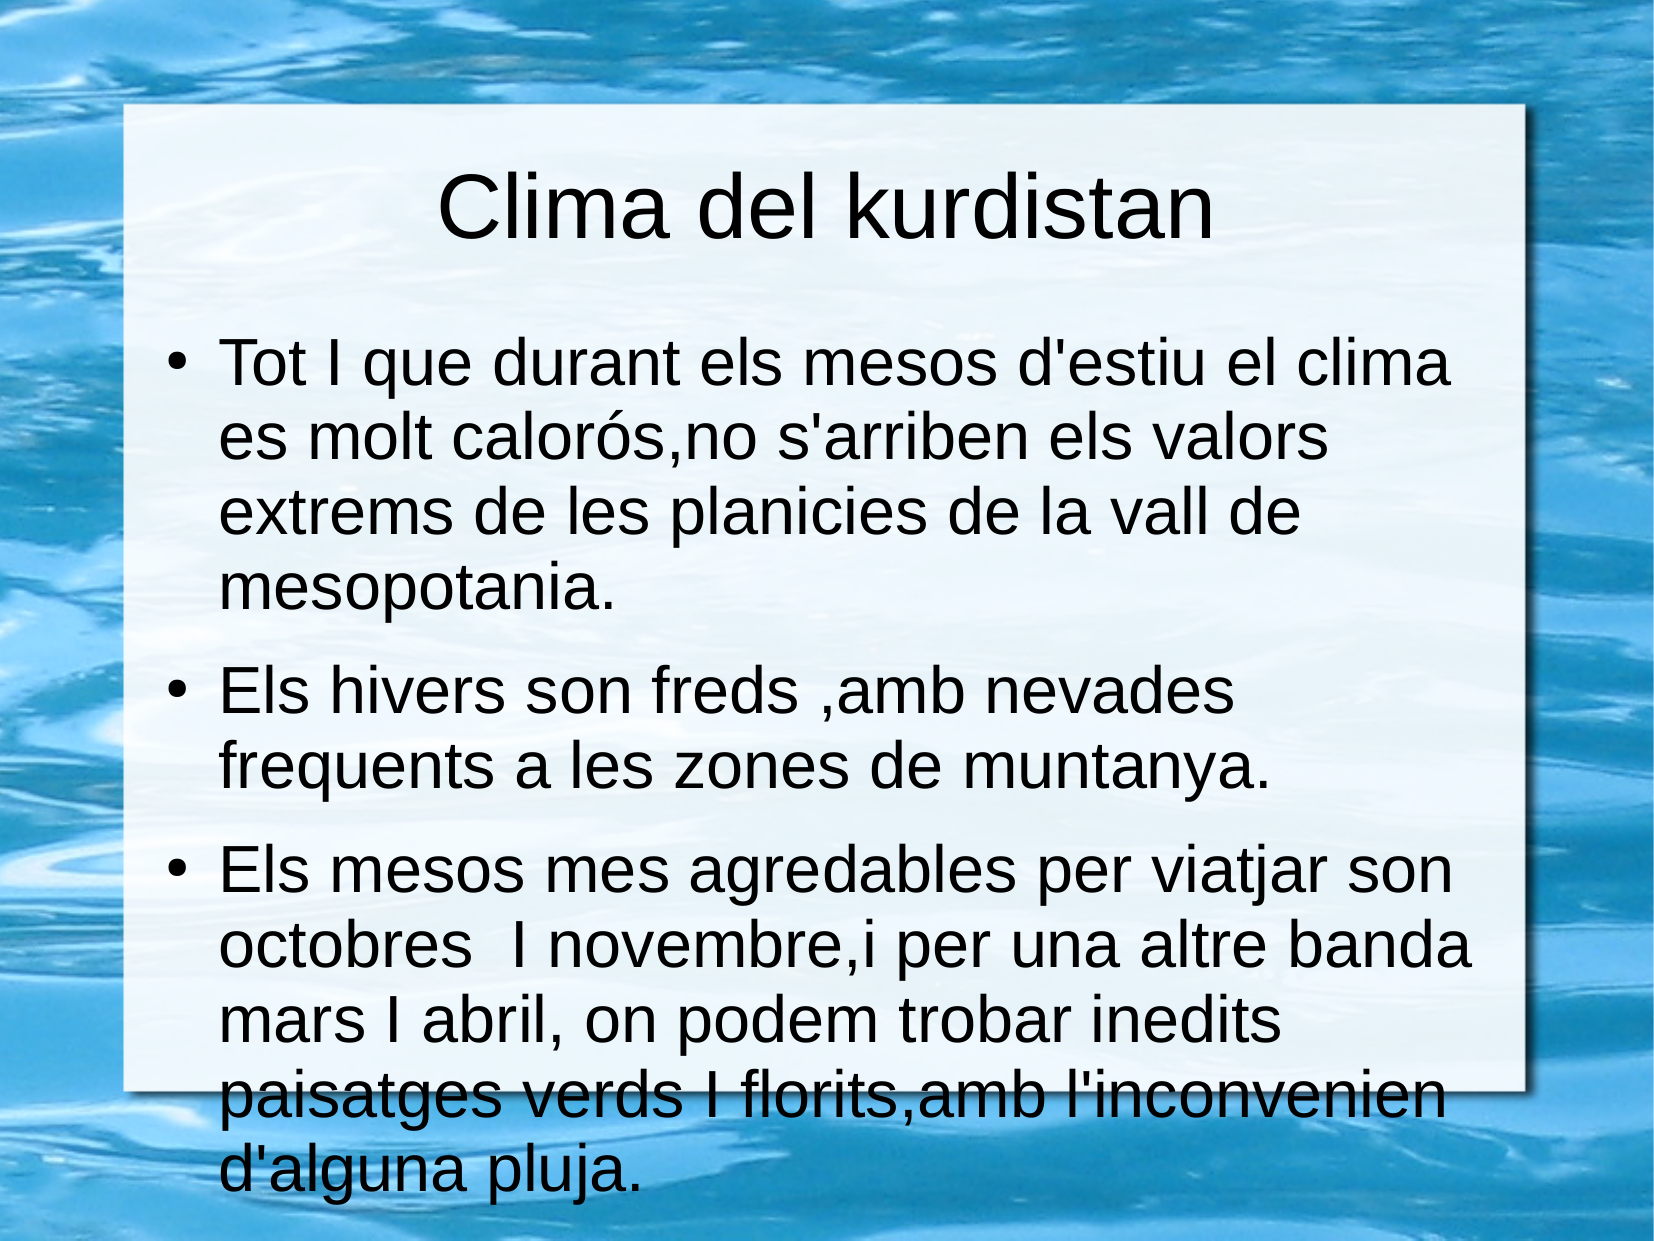

# Clima del kurdistan
Tot I que durant els mesos d'estiu el clima es molt calorós,no s'arriben els valors extrems de les planicies de la vall de mesopotania.
Els hivers son freds ,amb nevades frequents a les zones de muntanya.
Els mesos mes agredables per viatjar son octobres I novembre,i per una altre banda mars I abril, on podem trobar inedits paisatges verds I florits,amb l'inconvenien d'alguna pluja.